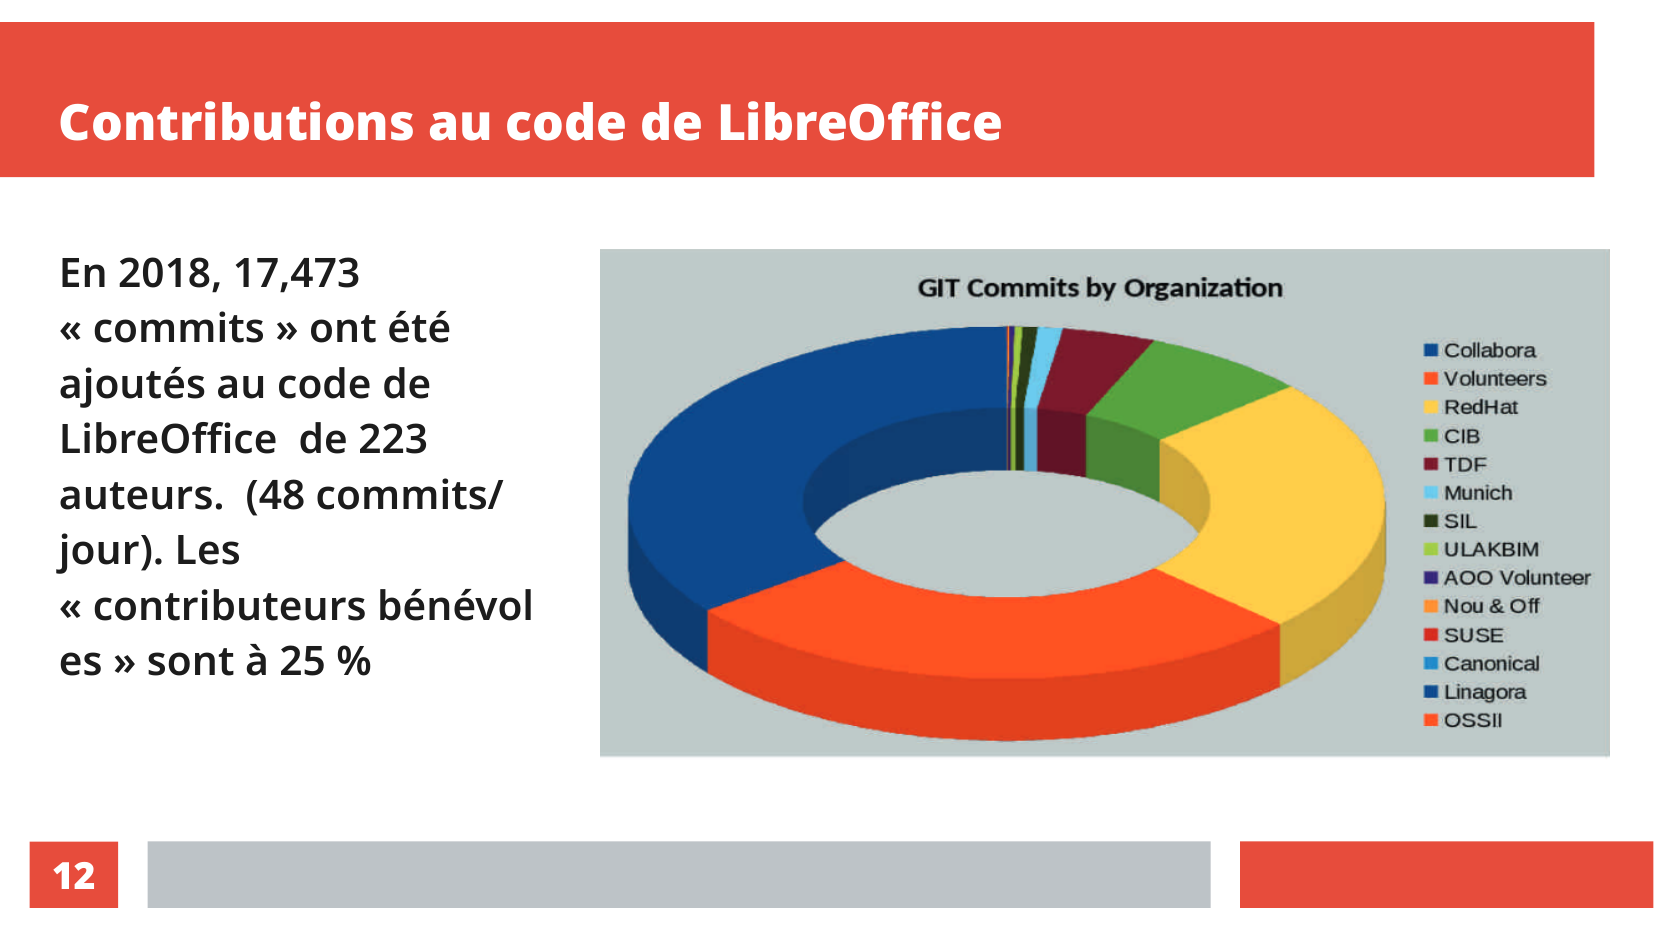

# Contributions au code de LibreOffice
En 2018, 17,473 « commits » ont été ajoutés au code de LibreOffice de 223 auteurs. (48 commits/ jour). Les « contributeurs bénévoles » sont à 25 %
12